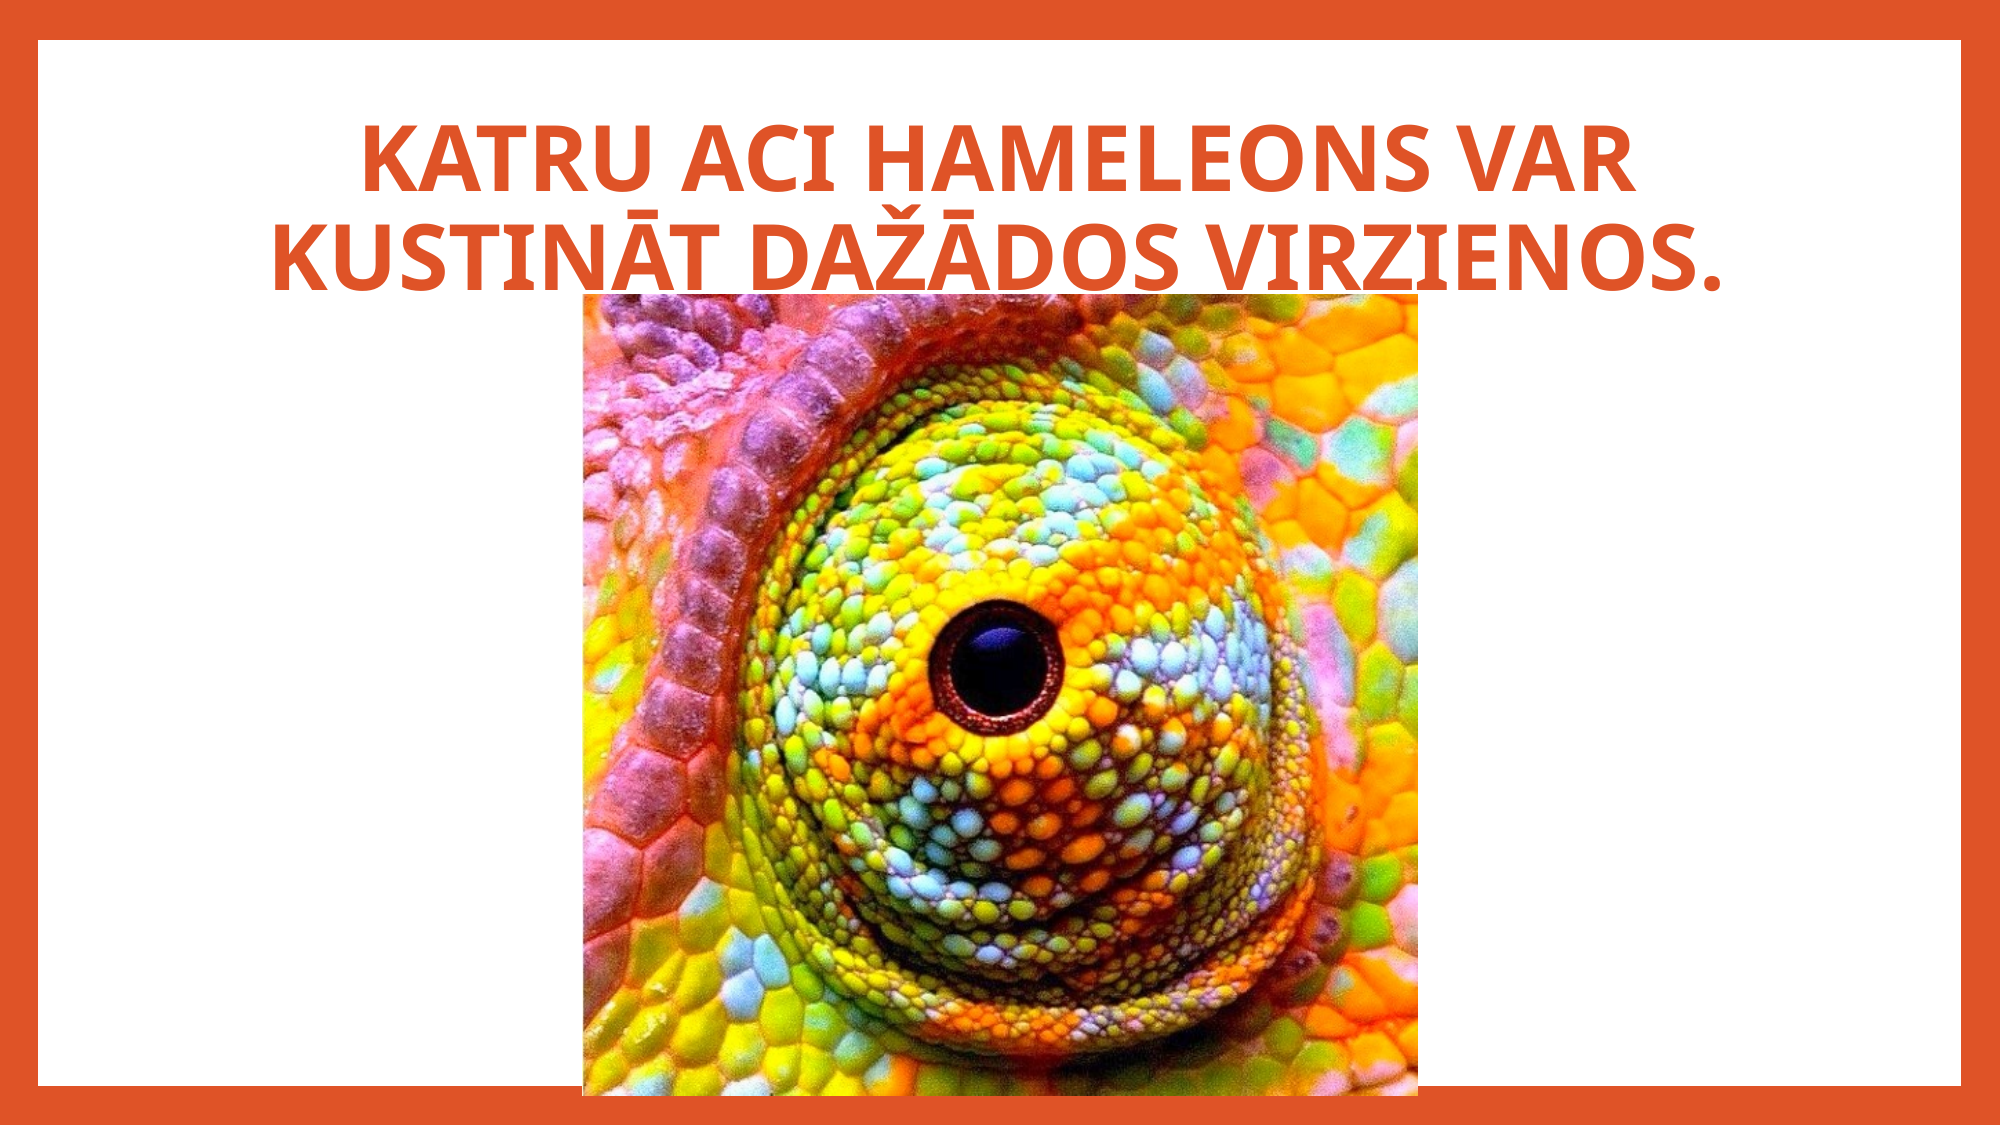

# KATRU ACI HAMELEONS VAR KUSTINĀT DAŽĀDOS VIRZIENOS.